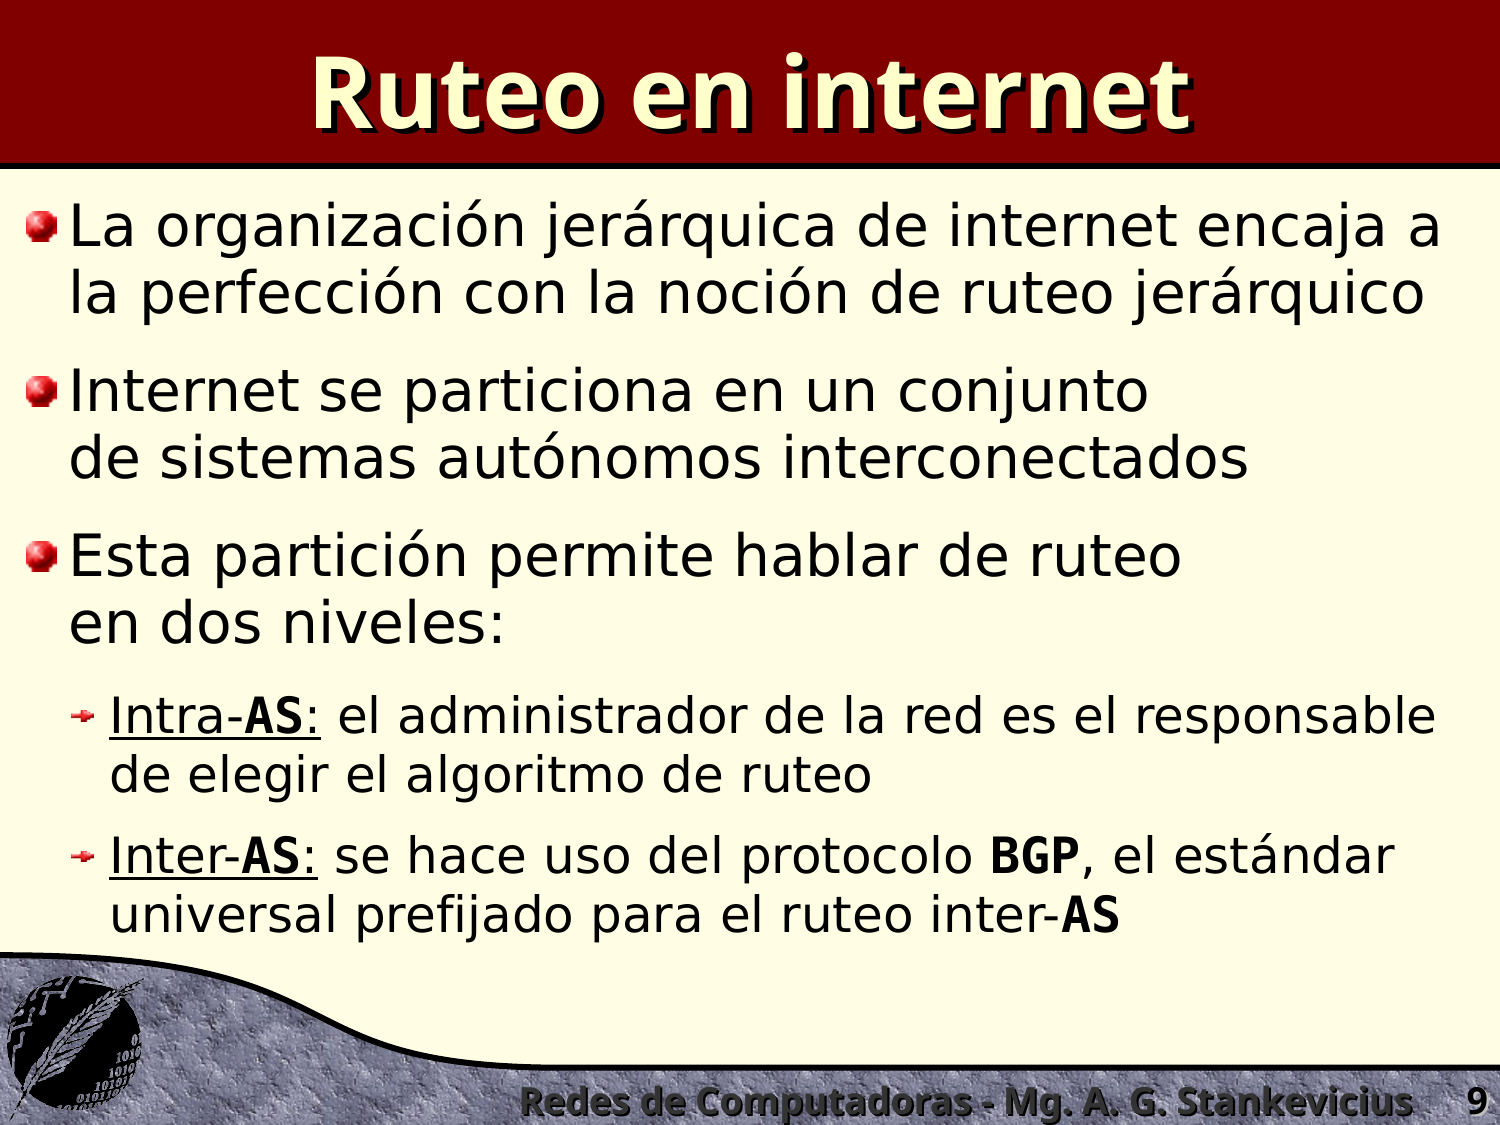

# Ruteo en internet
La organización jerárquica de internet encaja a la perfección con la noción de ruteo jerárquico
Internet se particiona en un conjunto
de sistemas autónomos interconectados
Esta partición permite hablar de ruteo
en dos niveles:
Intra-AS: el administrador de la red es el responsable de elegir el algoritmo de ruteo
Inter-AS: se hace uso del protocolo BGP, el estándar universal prefijado para el ruteo inter-AS
9